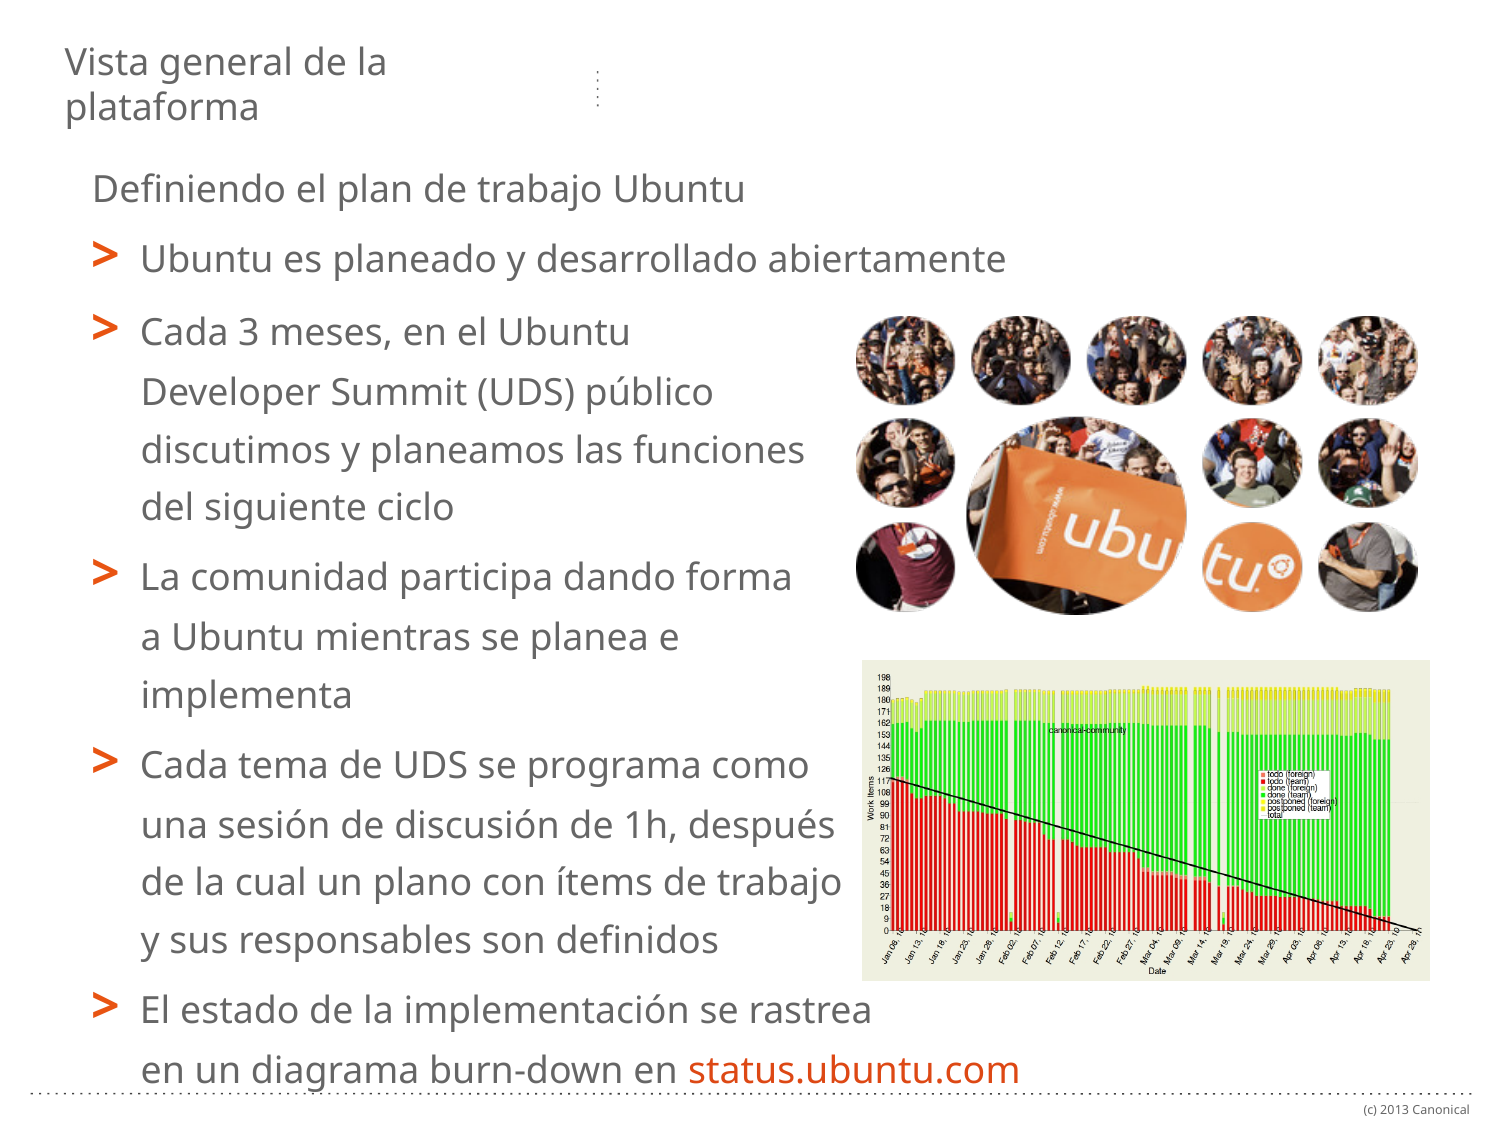

# Vista general de la plataforma
Definiendo el plan de trabajo Ubuntu
> Ubuntu es planeado y desarrollado abiertamente
> Cada 3 meses, en el Ubuntu
 Developer Summit (UDS) público
 discutimos y planeamos las funciones
 del siguiente ciclo
> La comunidad participa dando forma
 a Ubuntu mientras se planea e
 implementa
> Cada tema de UDS se programa como
 una sesión de discusión de 1h, después
 de la cual un plano con ítems de trabajo
 y sus responsables son definidos
> El estado de la implementación se rastrea
 en un diagrama burn-down en status.ubuntu.com
(c) 2013 Canonical